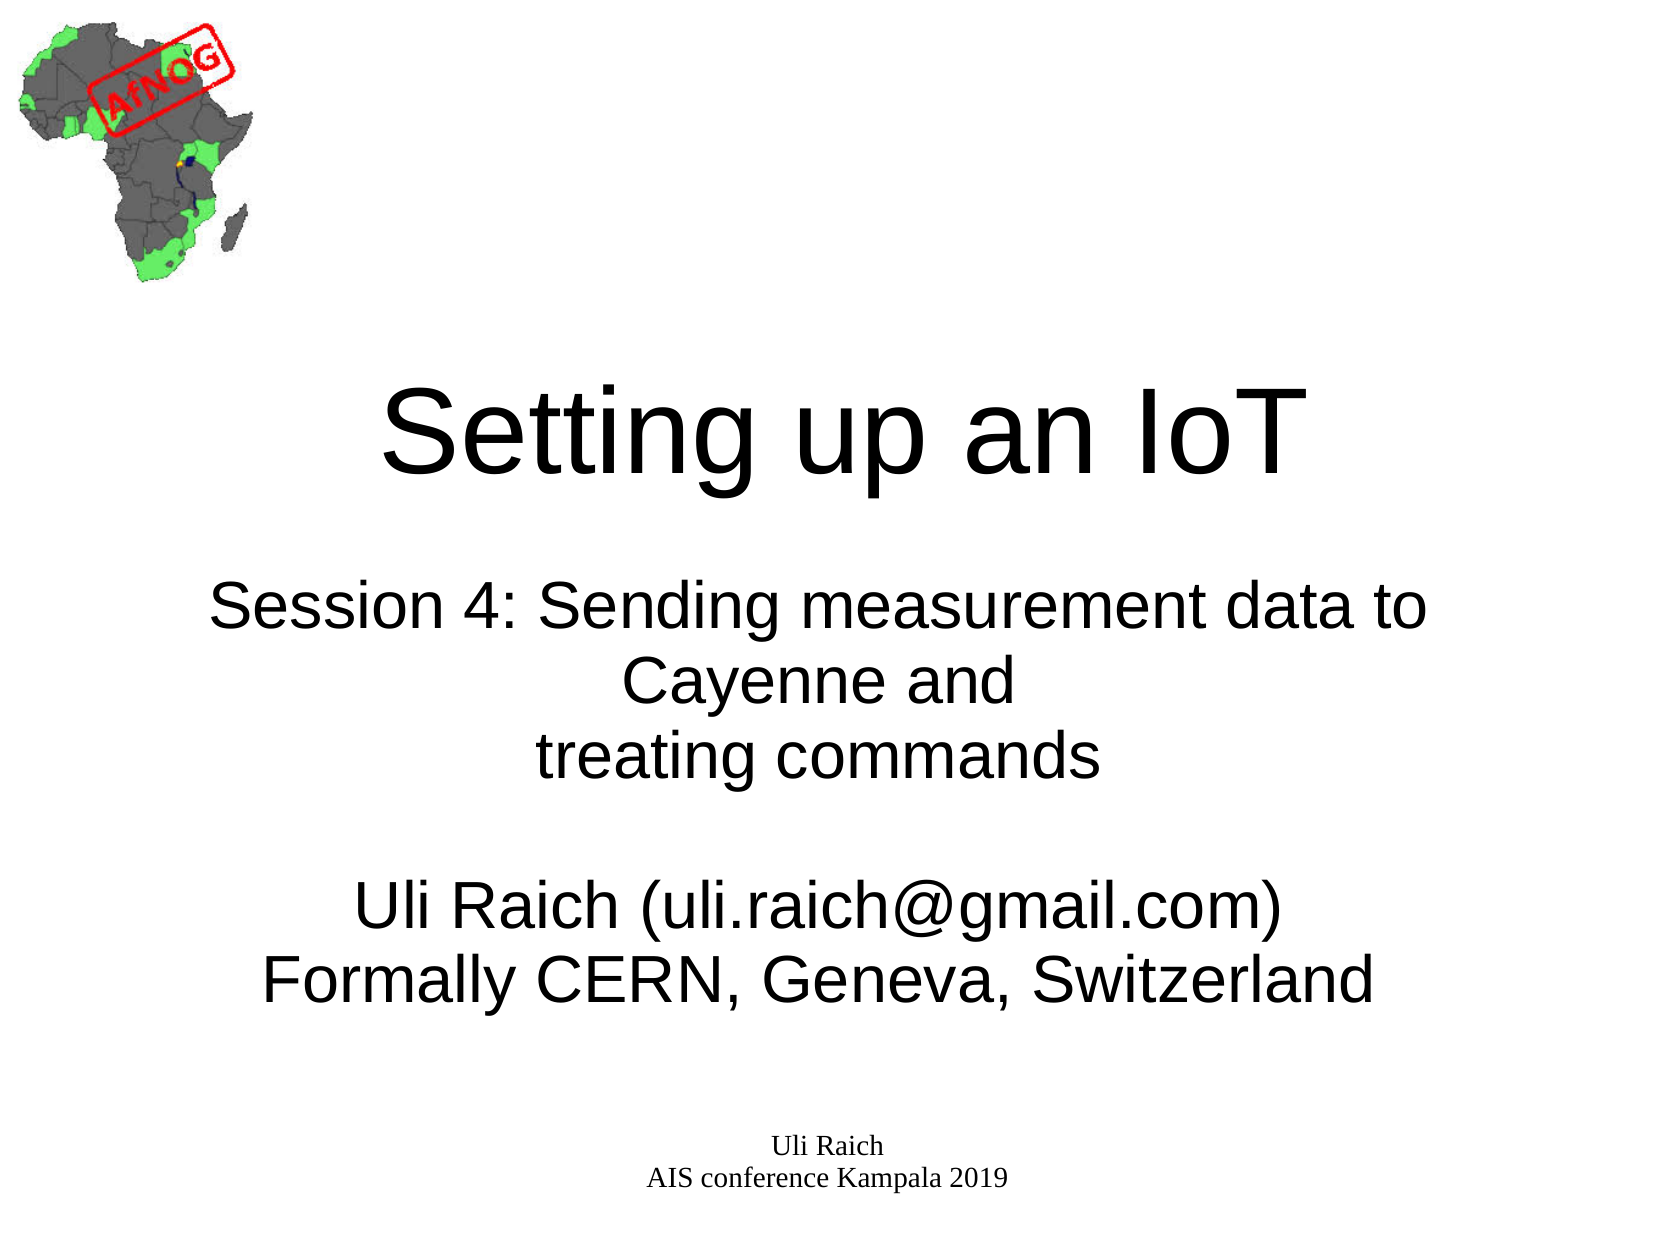

# Setting up an IoT
Session 4: Sending measurement data to Cayenne and
treating commands
Uli Raich (uli.raich@gmail.com)
Formally CERN, Geneva, Switzerland